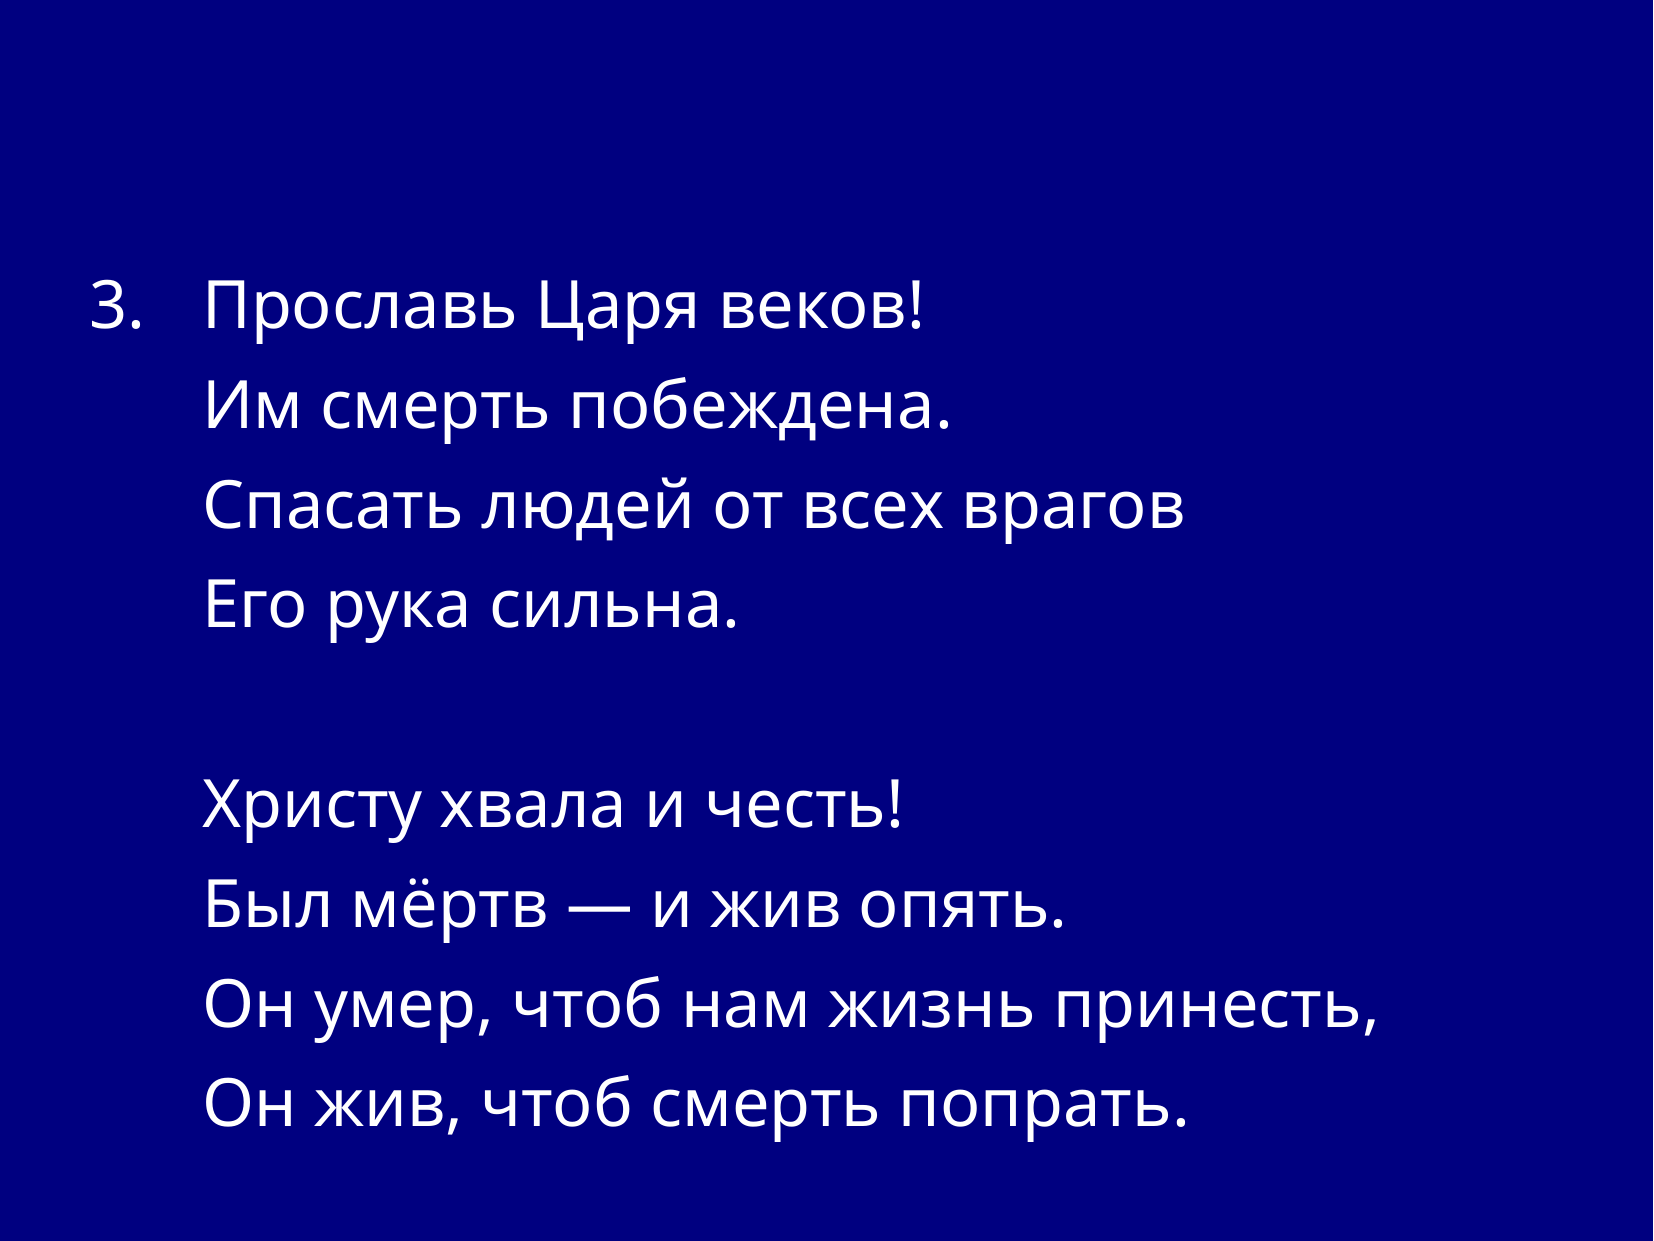

3.	Прославь Царя веков!
	Им смерть побеждена.
	Спасать людей от всех врагов
	Его рука сильна.
	Христу хвала и честь!
	Был мёртв ― и жив опять.
	Он умер, чтоб нам жизнь принесть,
	Он жив, чтоб смерть попрать.